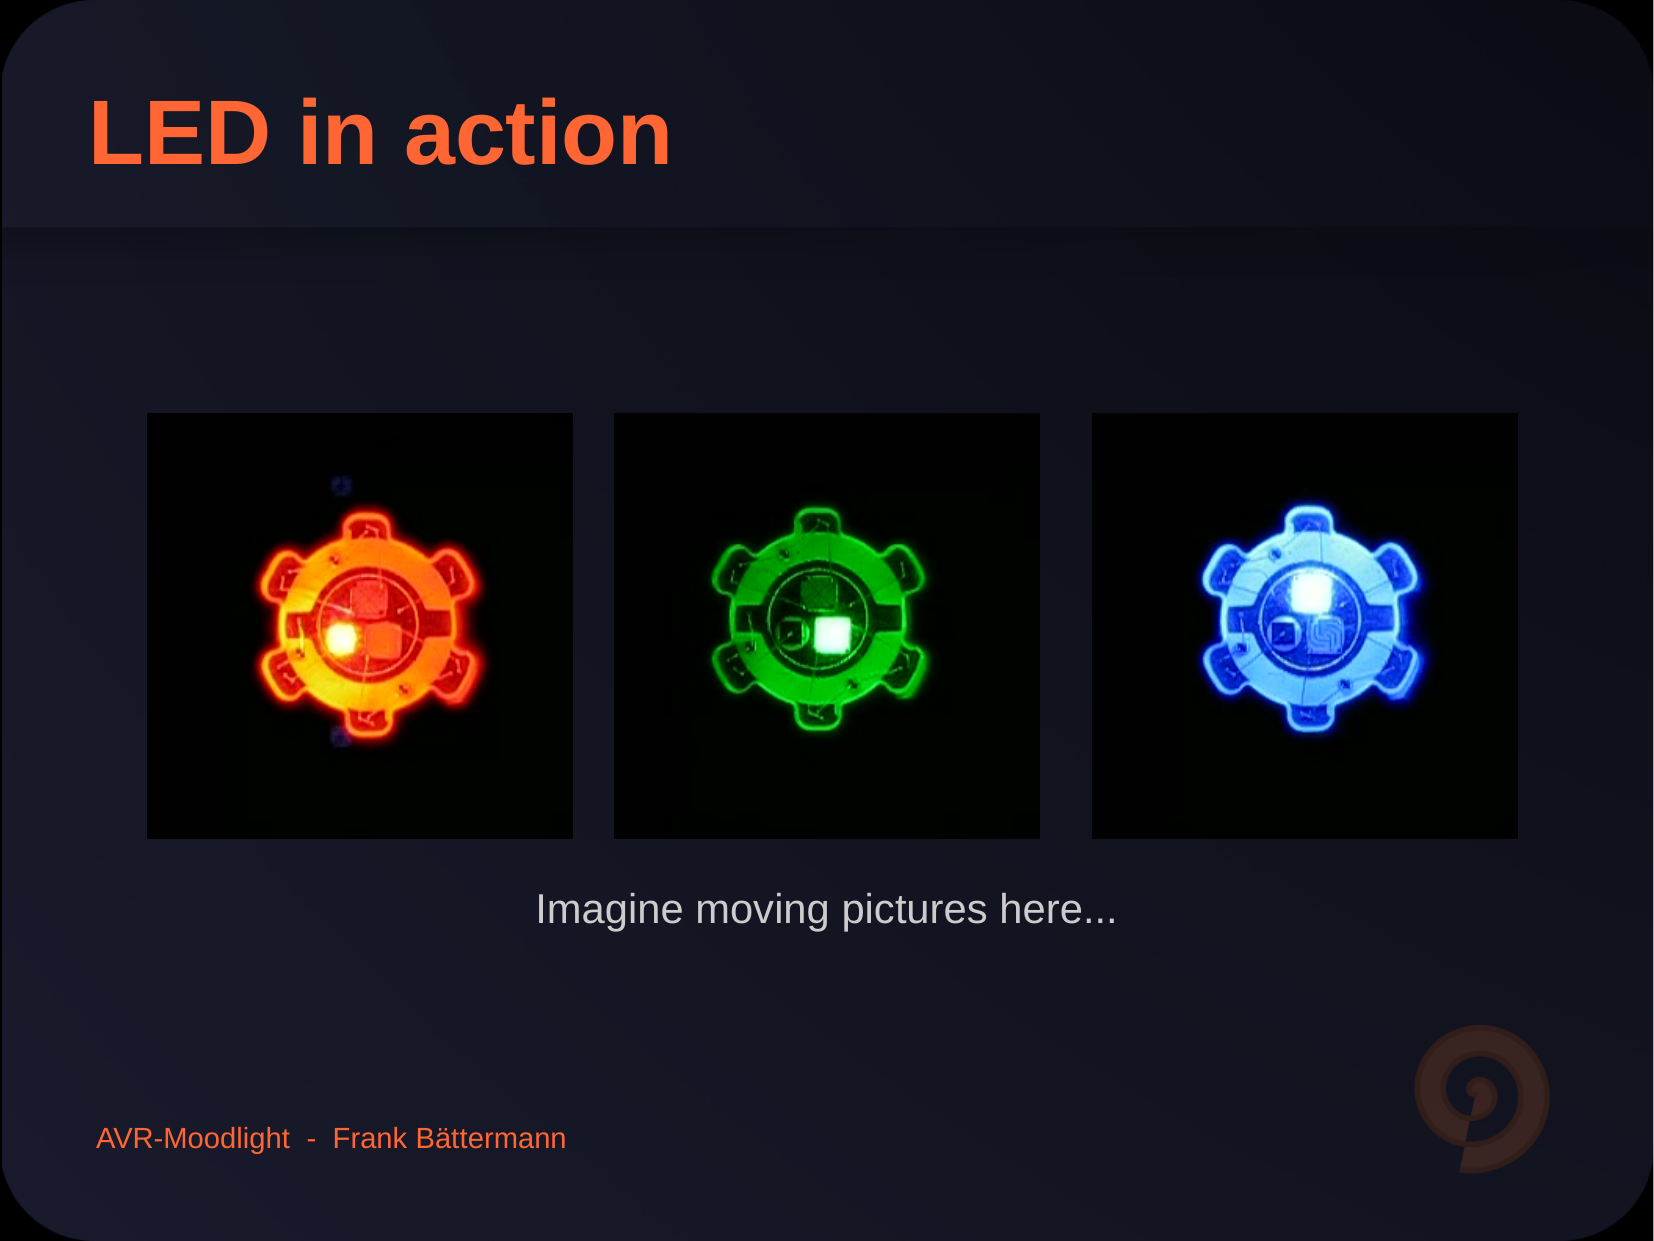

# LED in action
Imagine moving pictures here...
AVR-Moodlight - Frank Bättermann